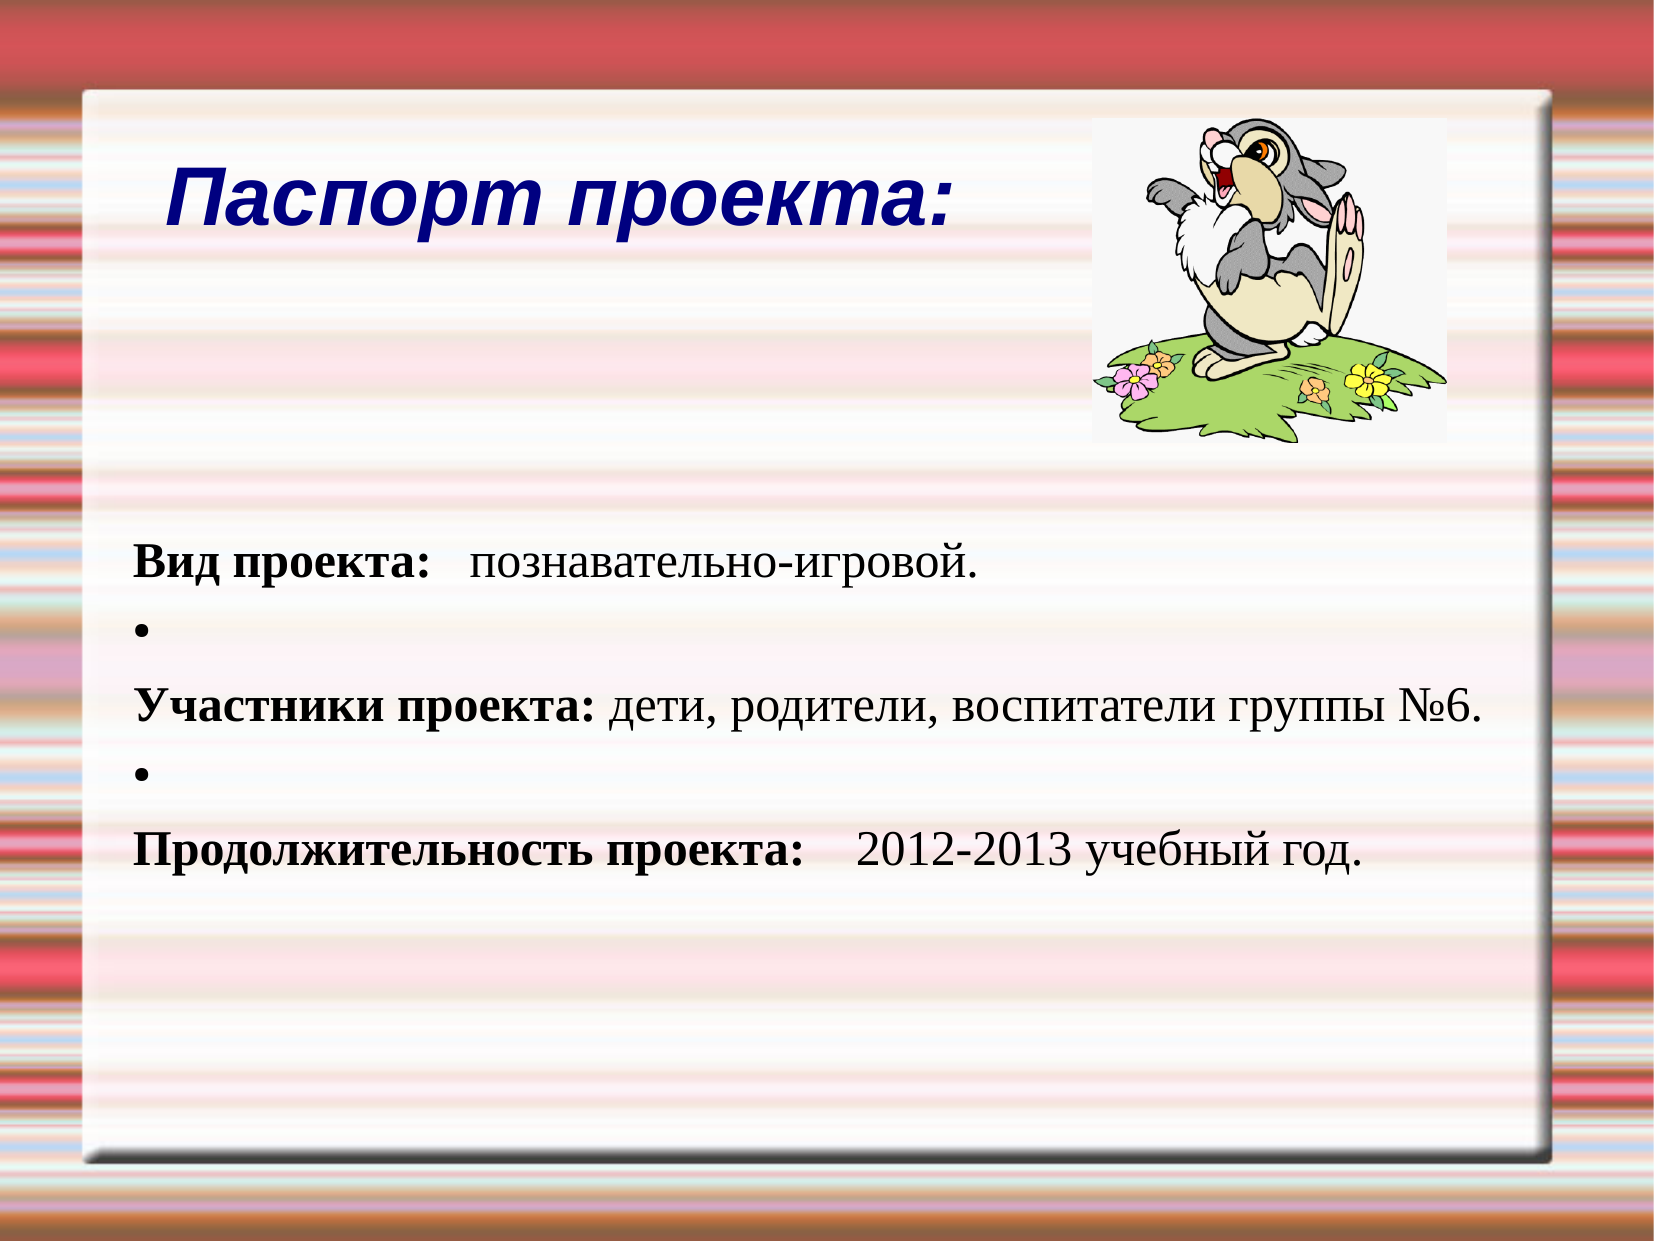

Паспорт проекта:
Вид проекта: познавательно-игровой.
Участники проекта: дети, родители, воспитатели группы №6.
Продолжительность проекта: 2012-2013 учебный год.